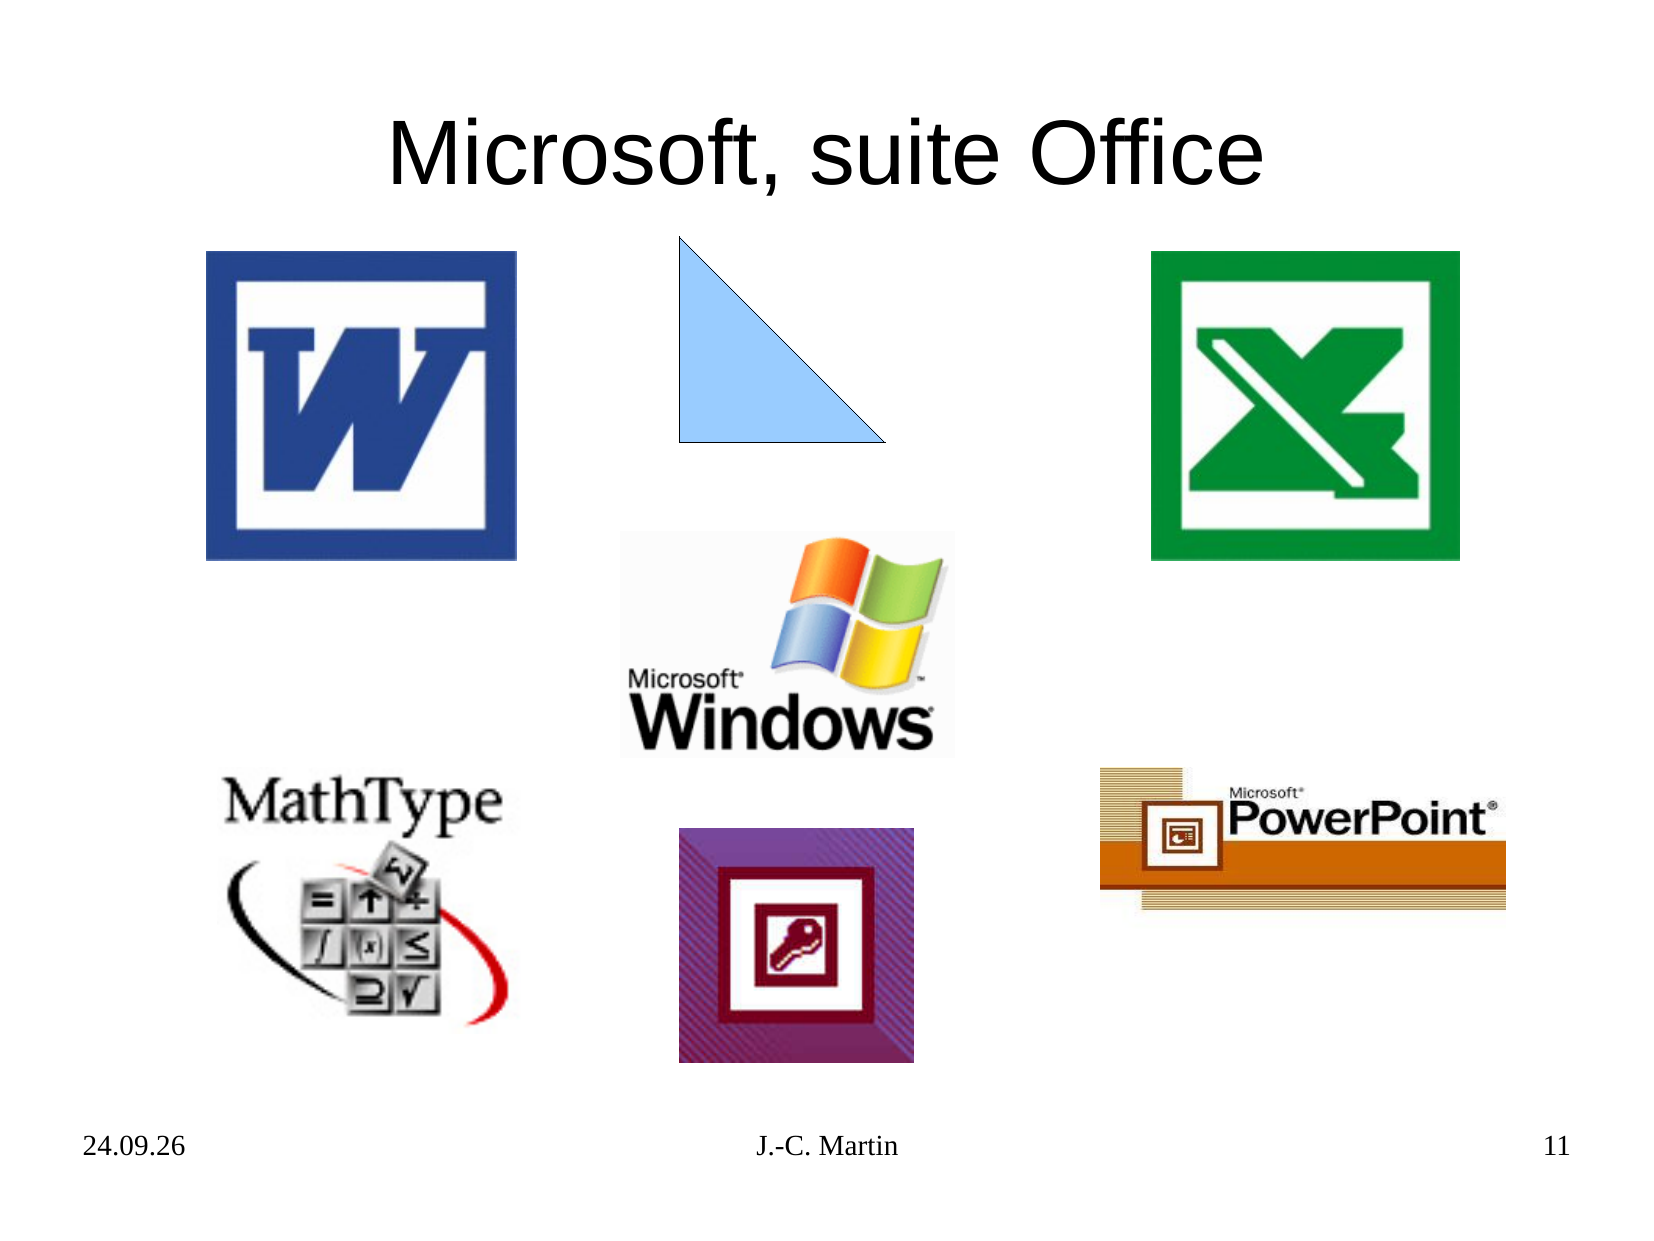

# Microsoft, suite Office
J.-C. Martin
11